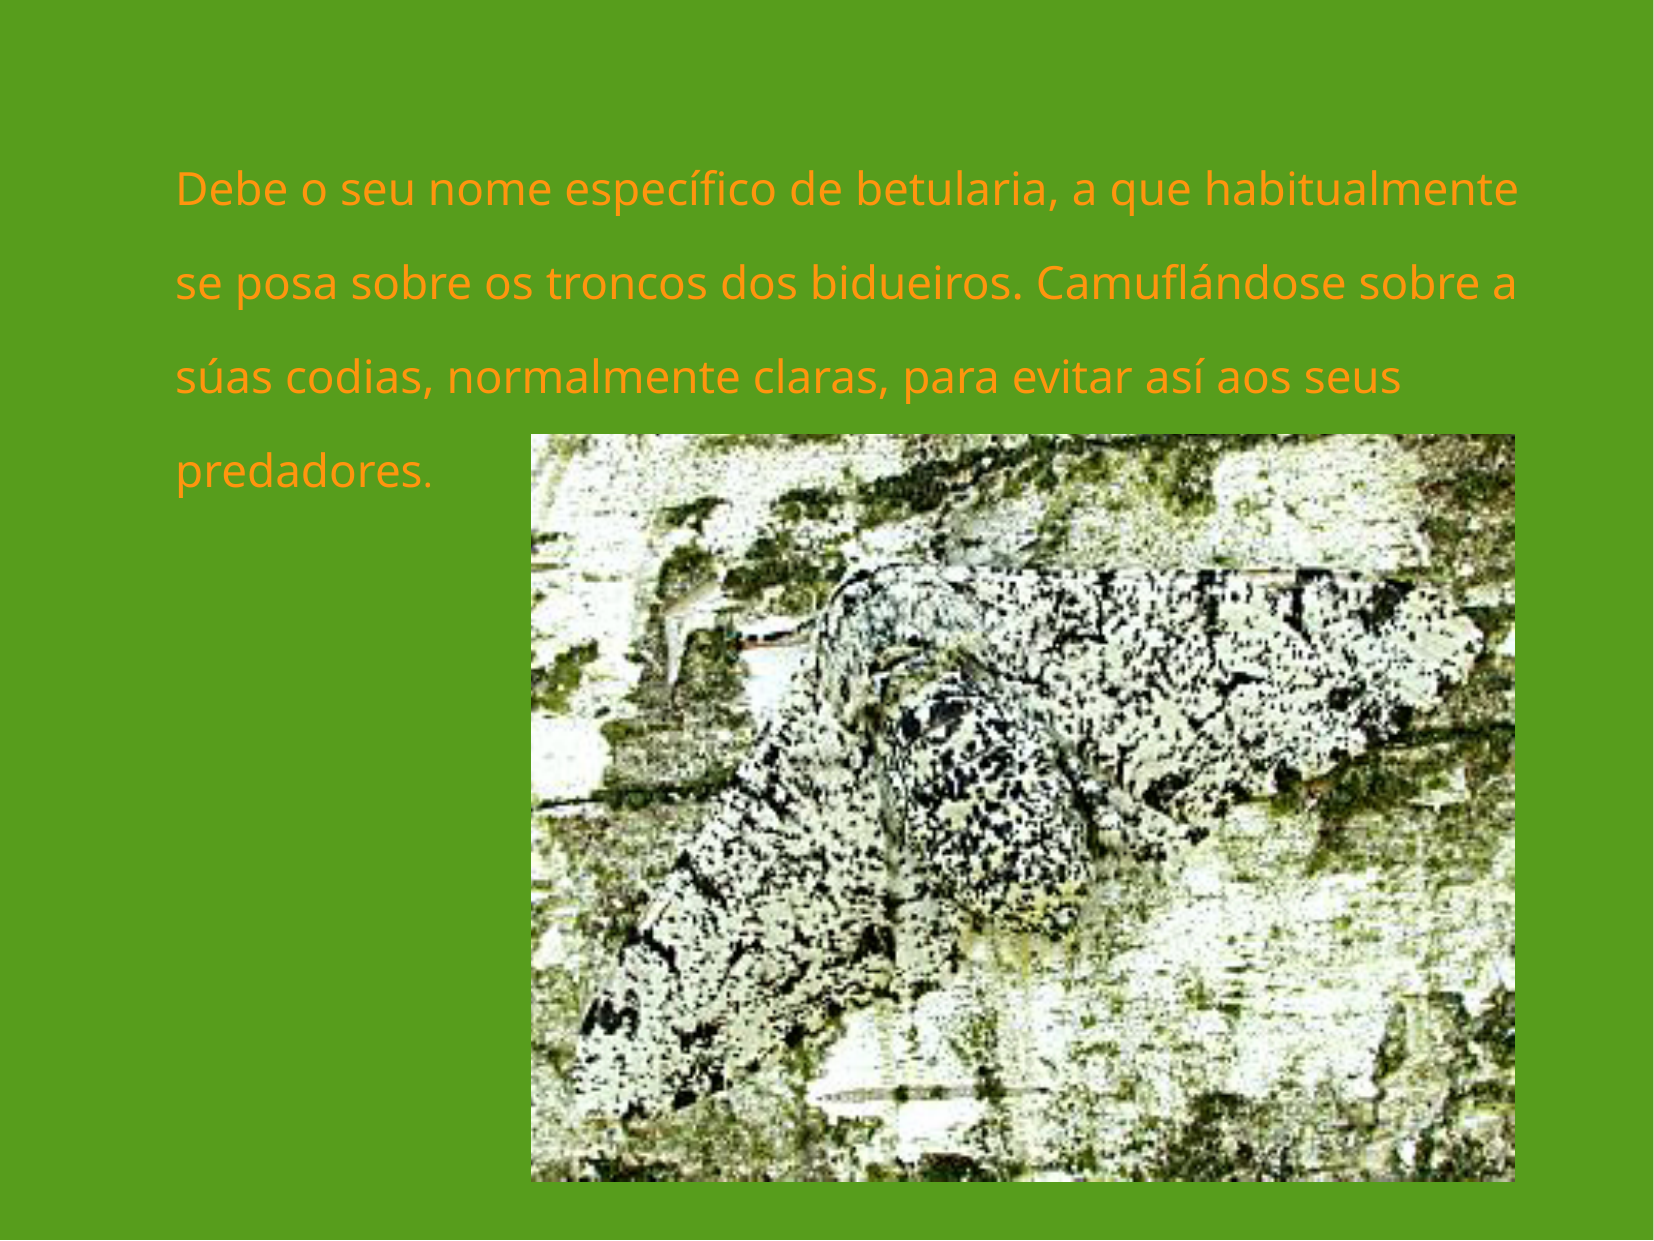

Debe o seu nome específico de betularia, a que habitualmente se posa sobre os troncos dos bidueiros. Camuflándose sobre a súas codias, normalmente claras, para evitar así aos seus predadores.